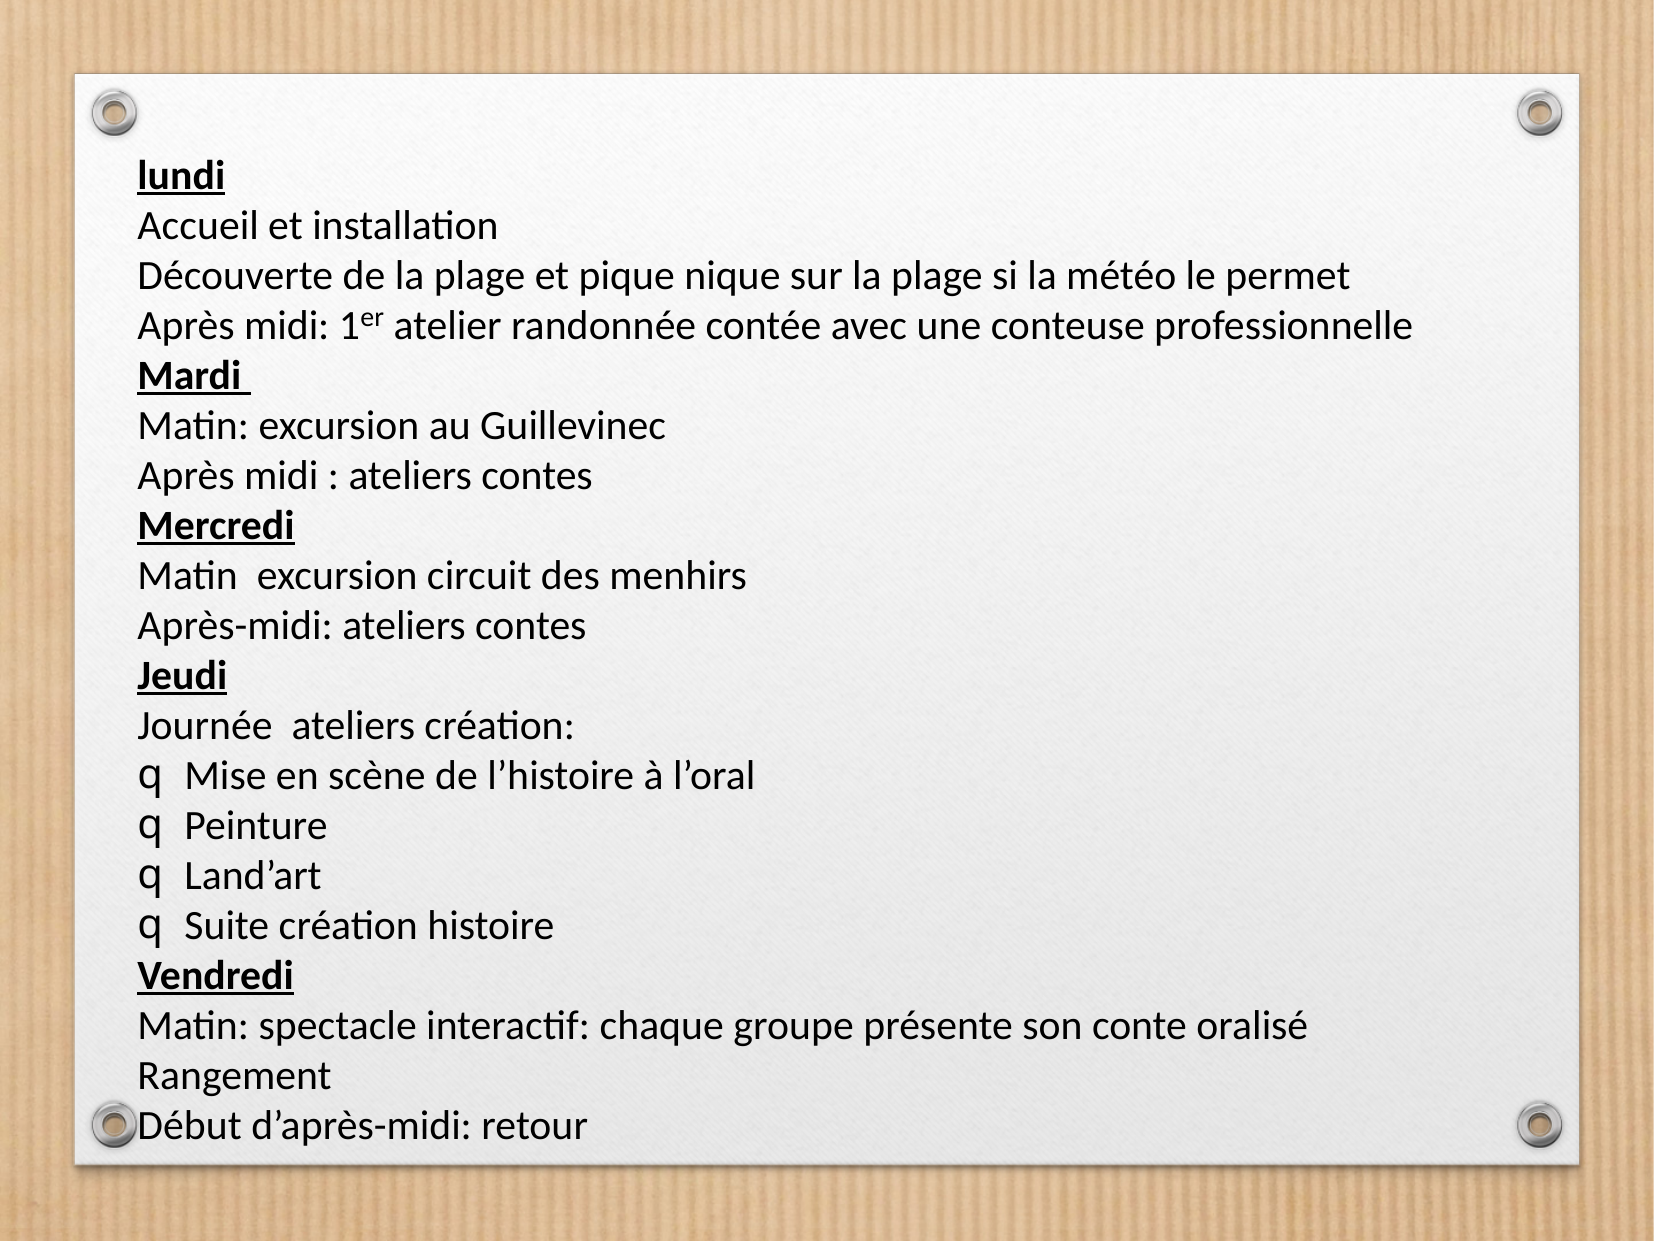

lundi
Accueil et installation
Découverte de la plage et pique nique sur la plage si la météo le permet
Après midi: 1er atelier randonnée contée avec une conteuse professionnelle
Mardi
Matin: excursion au Guillevinec
Après midi : ateliers contes
Mercredi
Matin excursion circuit des menhirs
Après-midi: ateliers contes
Jeudi
Journée ateliers création:
Mise en scène de l’histoire à l’oral
Peinture
Land’art
Suite création histoire
Vendredi
Matin: spectacle interactif: chaque groupe présente son conte oralisé
Rangement
Début d’après-midi: retour